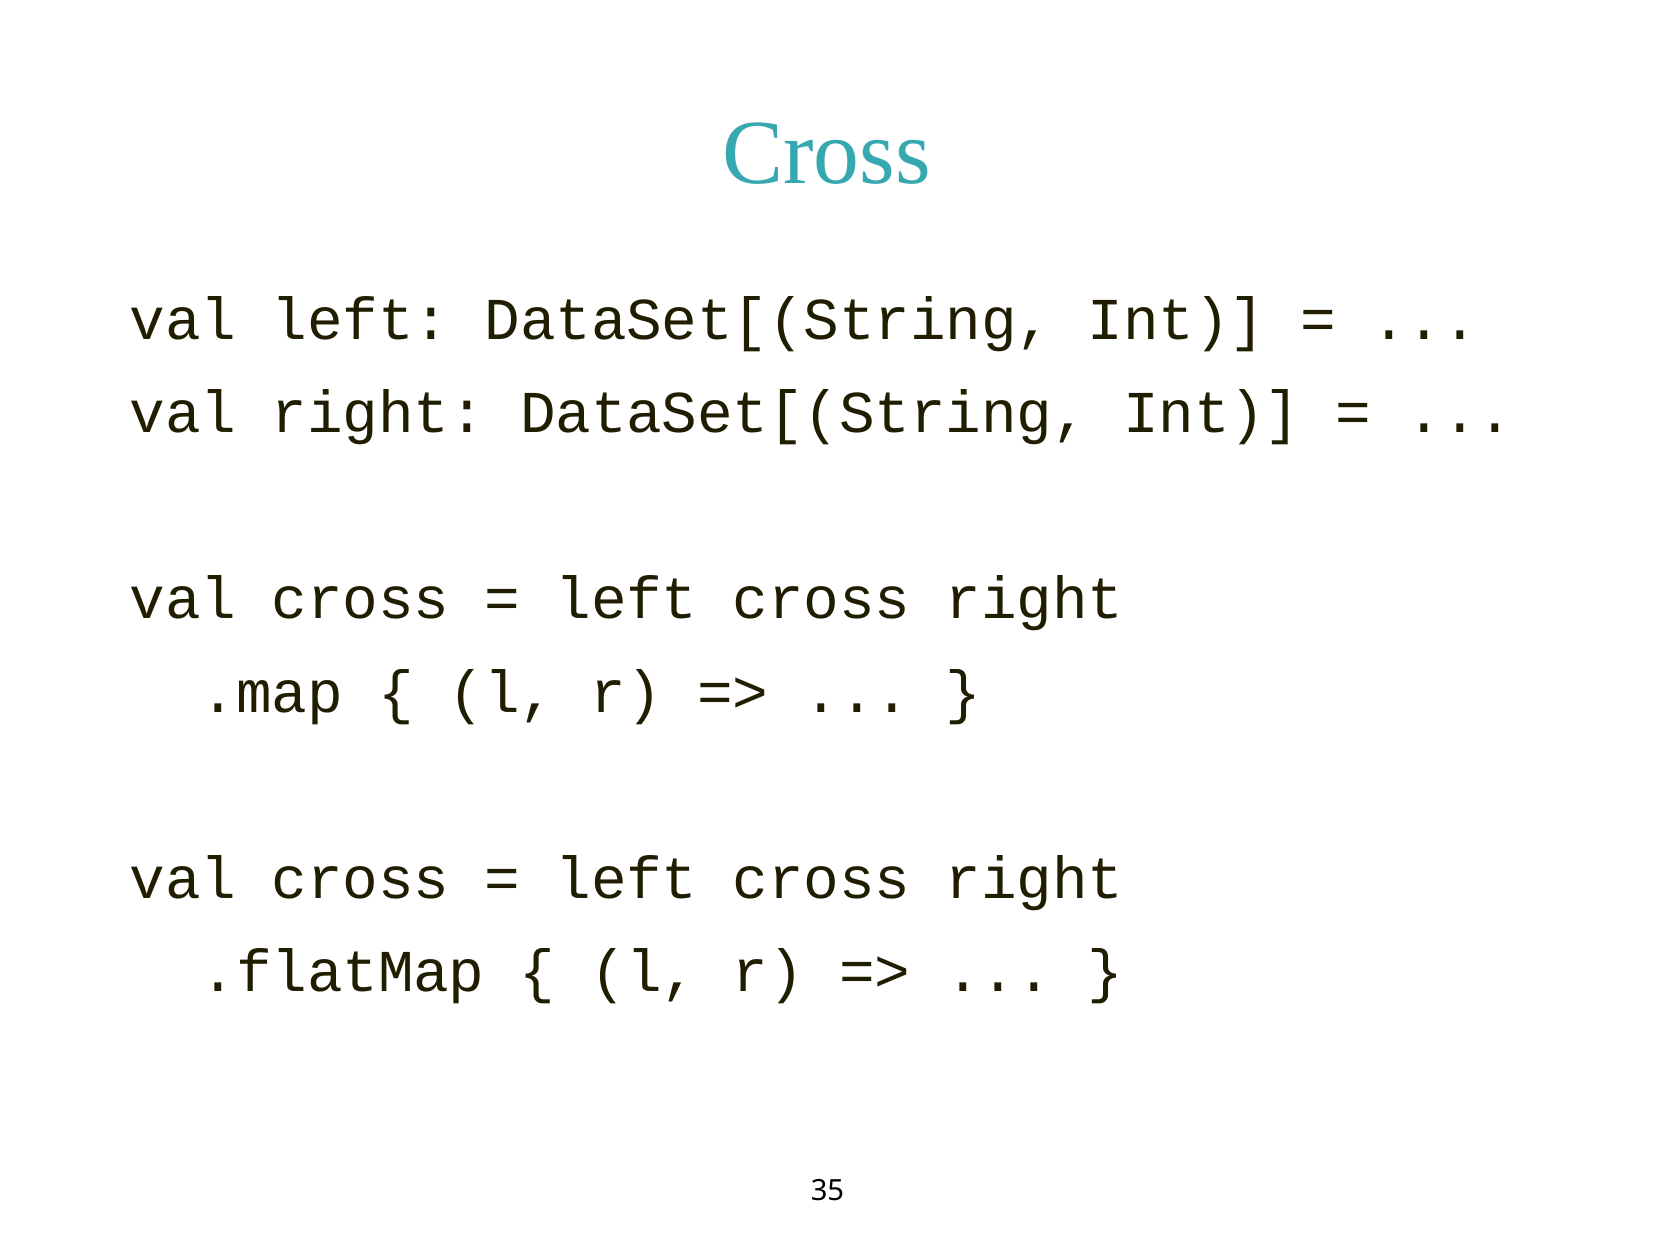

# Cross
val left: DataSet[(String, Int)] = ...
val right: DataSet[(String, Int)] = ...
val cross = left cross right
 .map { (l, r) => ... }
val cross = left cross right
 .flatMap { (l, r) => ... }
35